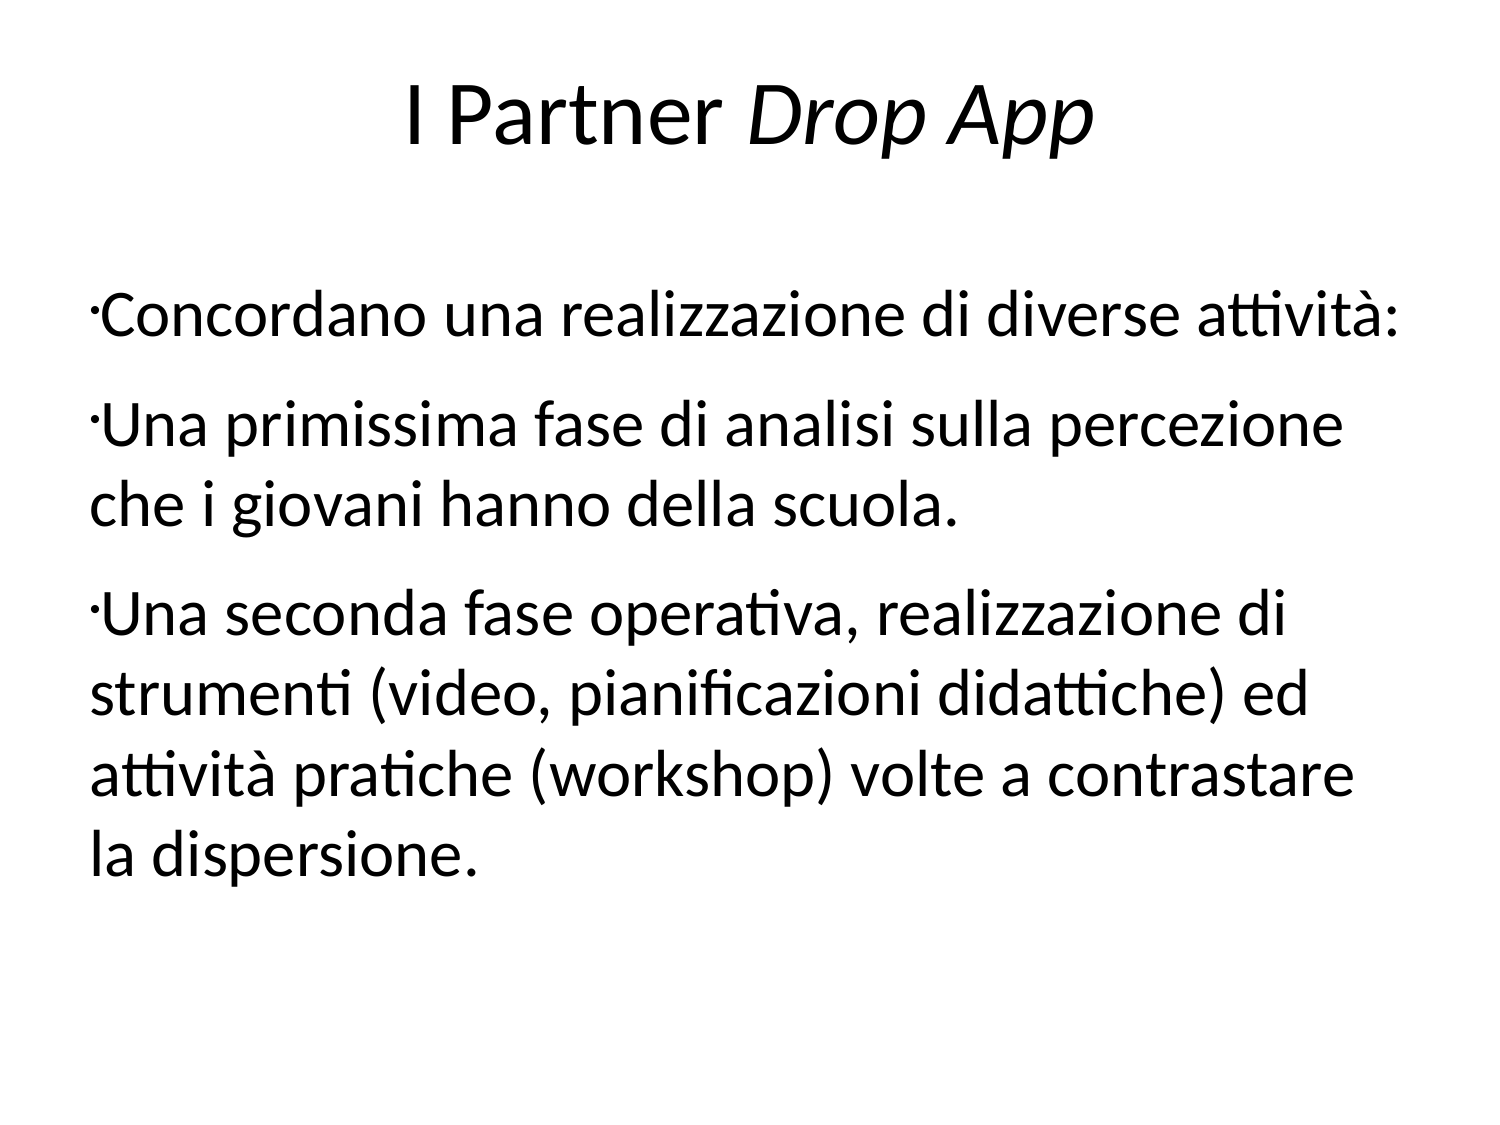

# I Partner Drop App
Concordano una realizzazione di diverse attività:
Una primissima fase di analisi sulla percezione che i giovani hanno della scuola.
Una seconda fase operativa, realizzazione di strumenti (video, pianificazioni didattiche) ed attività pratiche (workshop) volte a contrastare la dispersione.